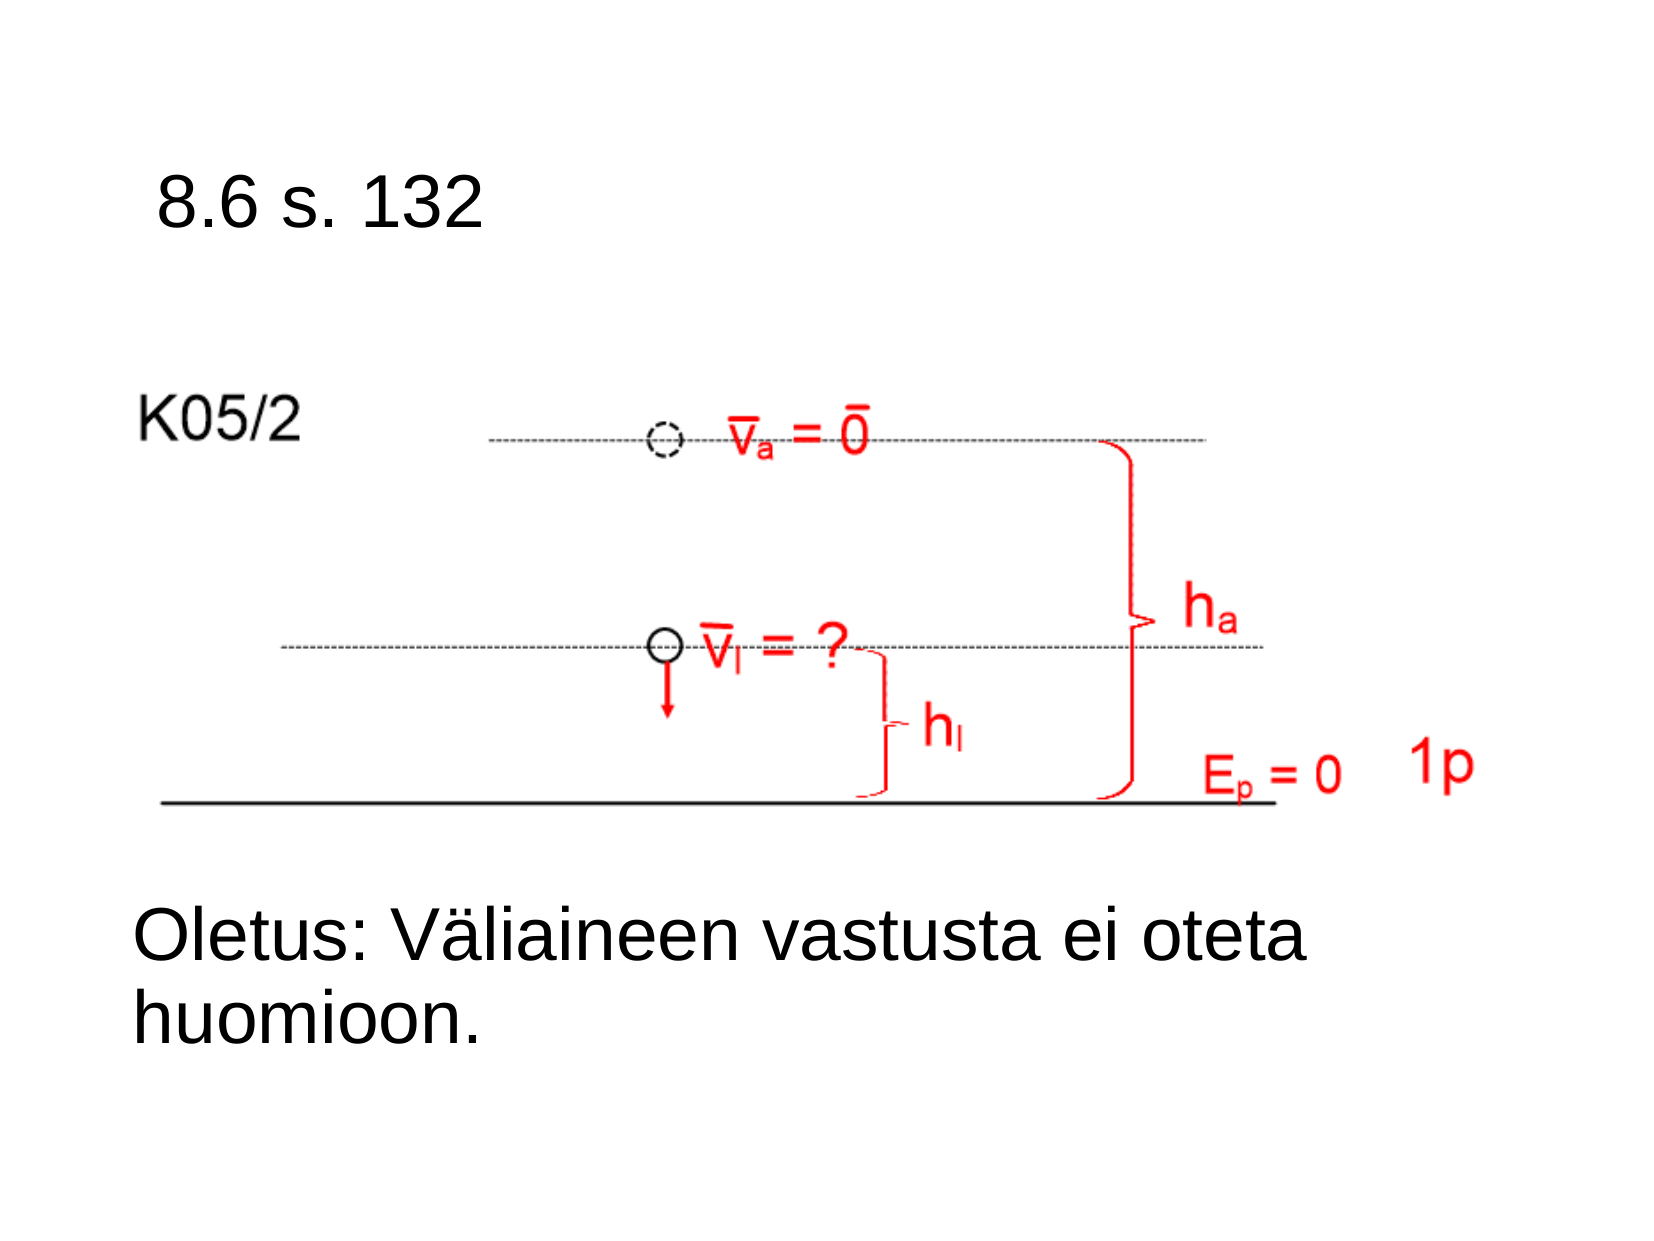

8.6 s. 132
Oletus: Väliaineen vastusta ei oteta huomioon.